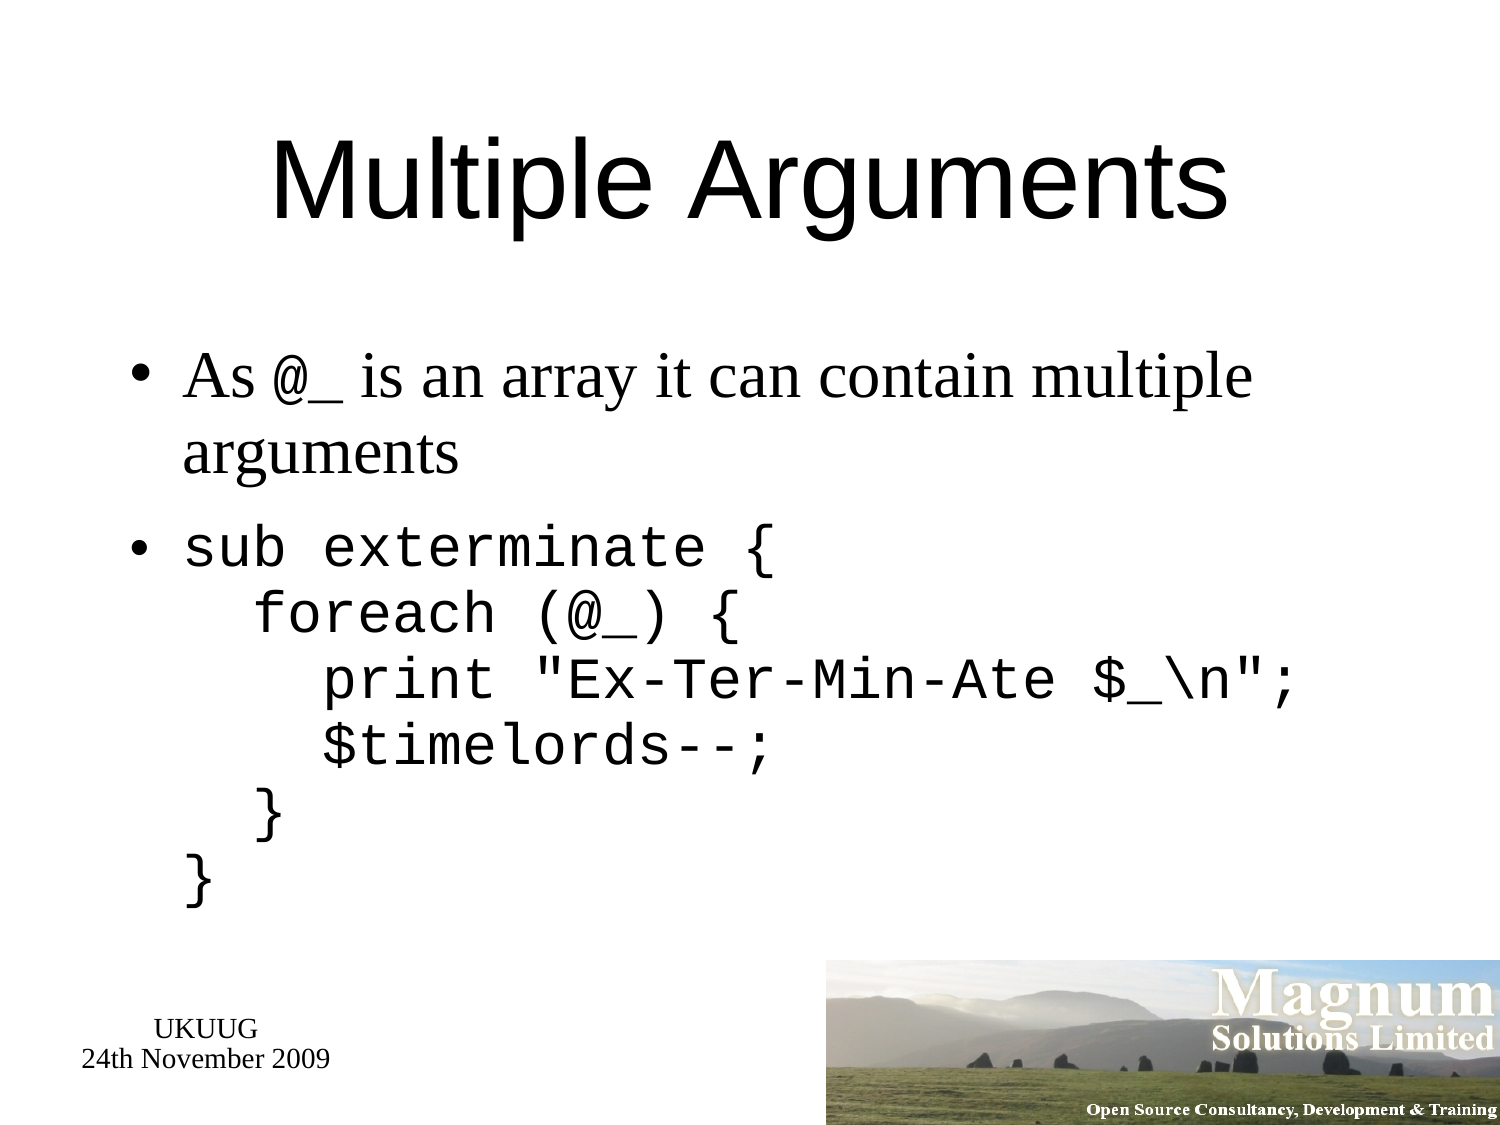

# Multiple Arguments
As @_ is an array it can contain multiple arguments
sub exterminate {
 foreach (@_) {
 print "Ex-Ter-Min-Ate $_\n";
 $timelords--;
 }
}
107